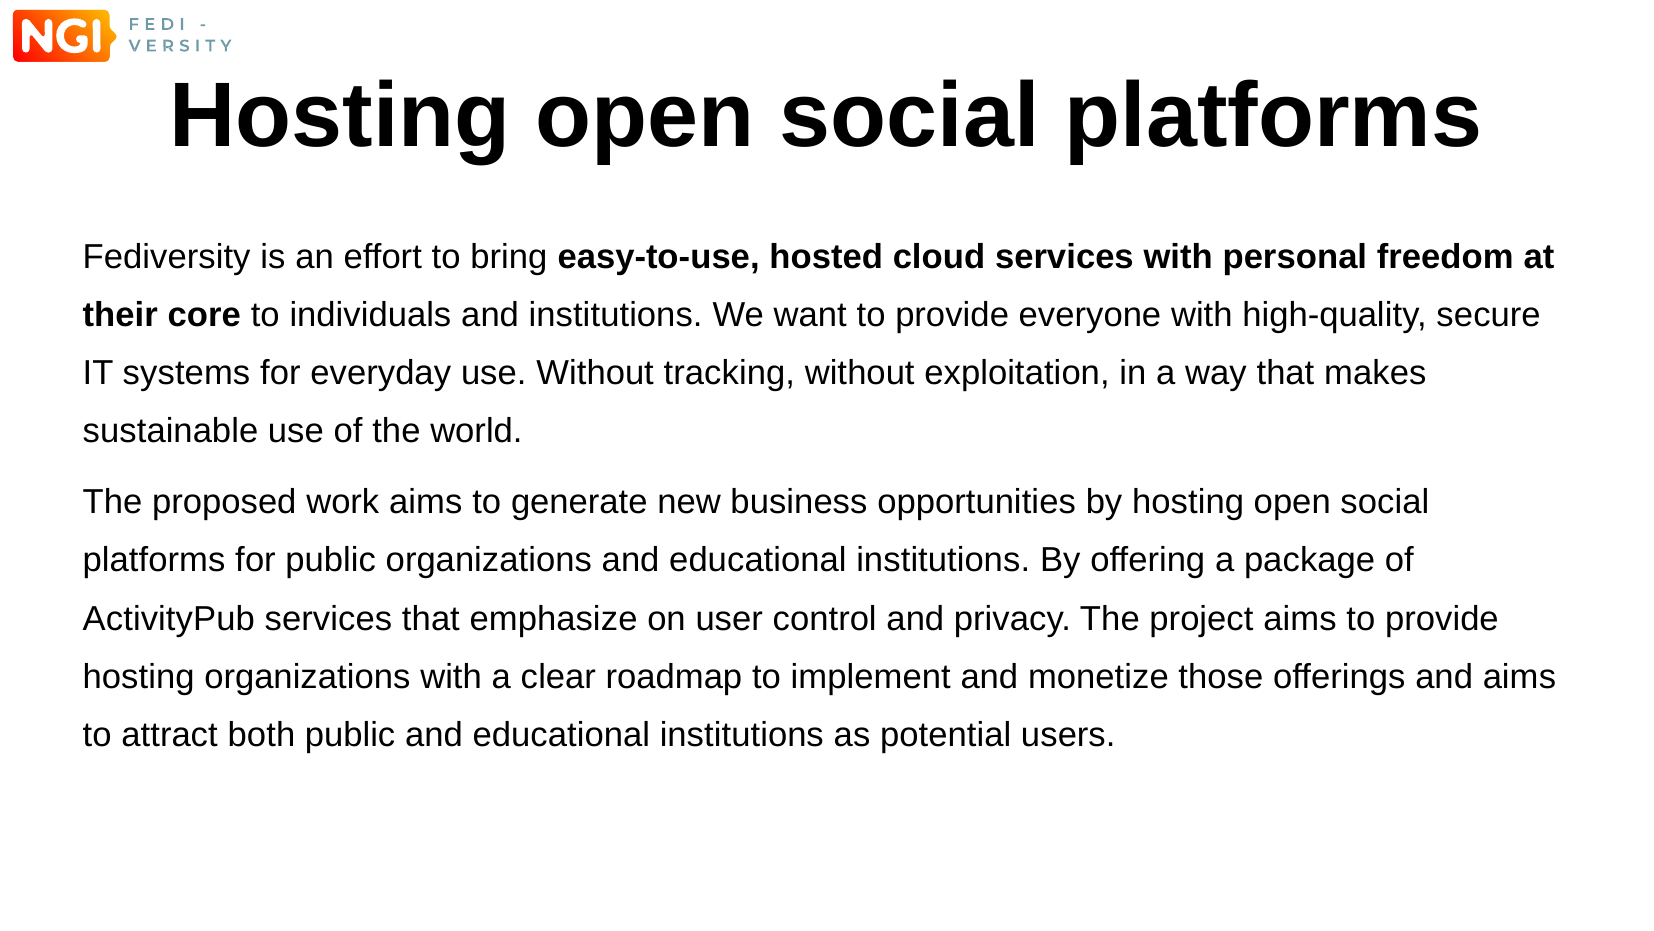

# Hosting open social platforms
Fediversity is an effort to bring easy-to-use, hosted cloud services with personal freedom at their core to individuals and institutions. We want to provide everyone with high-quality, secure IT systems for everyday use. Without tracking, without exploitation, in a way that makes sustainable use of the world.
The proposed work aims to generate new business opportunities by hosting open social platforms for public organizations and educational institutions. By offering a package of ActivityPub services that emphasize on user control and privacy. The project aims to provide hosting organizations with a clear roadmap to implement and monetize those offerings and aims to attract both public and educational institutions as potential users.